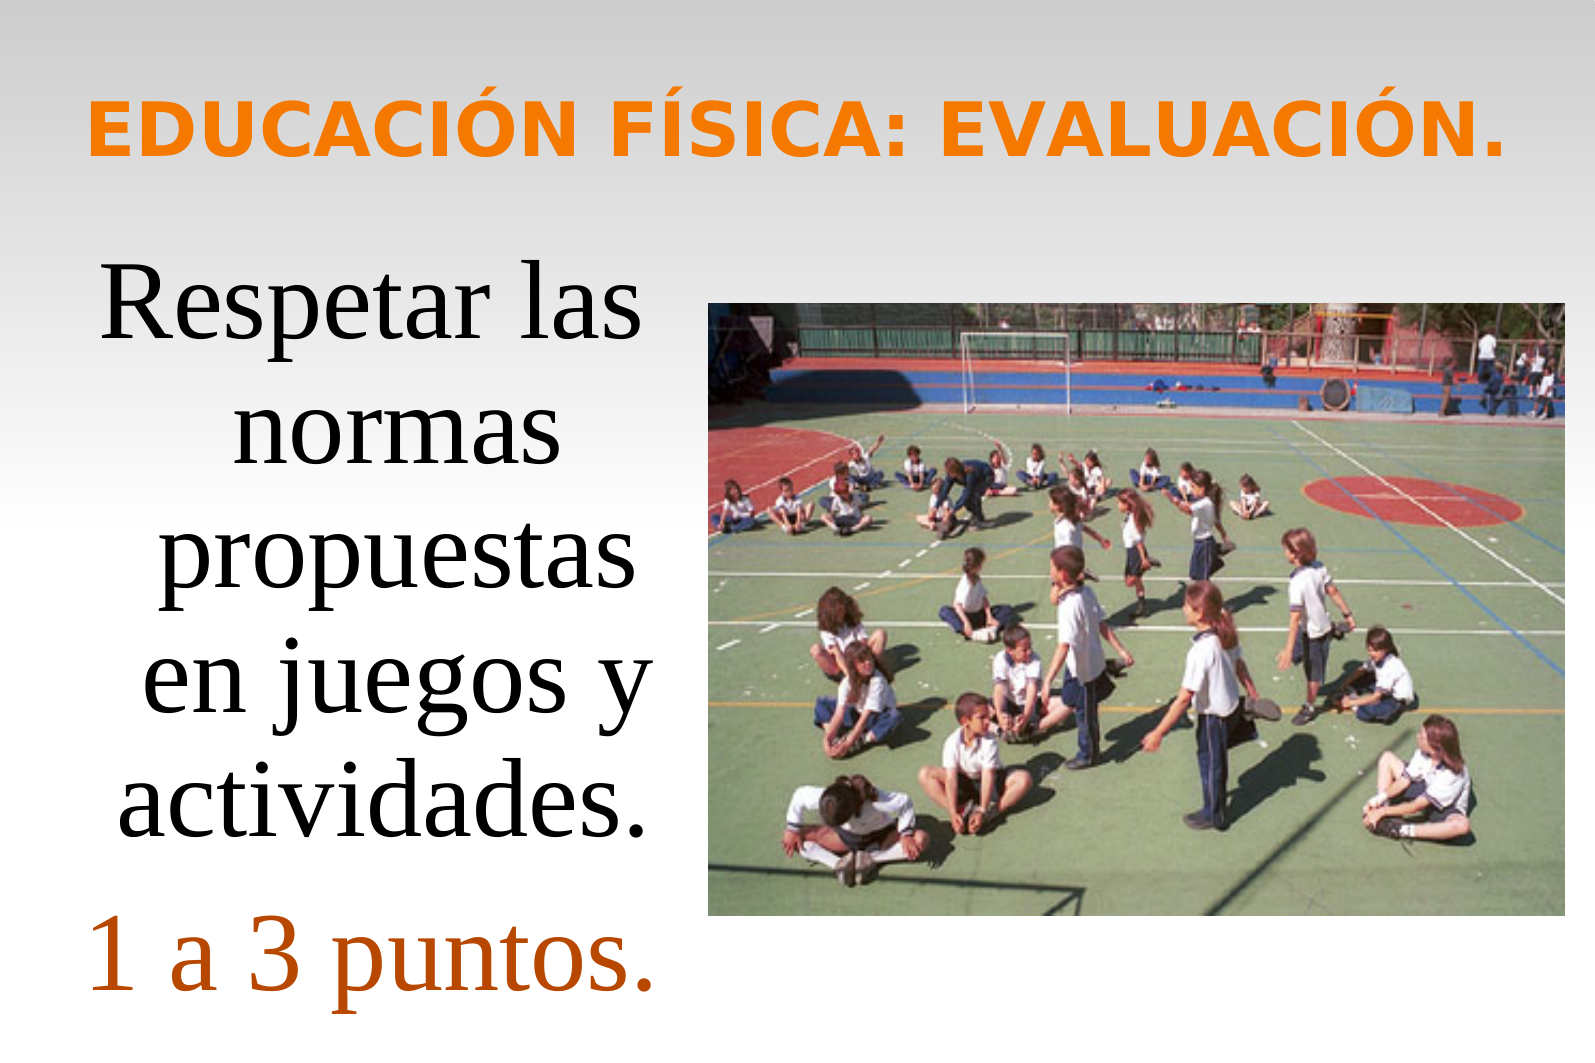

# EDUCACIÓN FÍSICA: EVALUACIÓN.
Respetar las normas propuestas en juegos y actividades.
1 a 3 puntos.